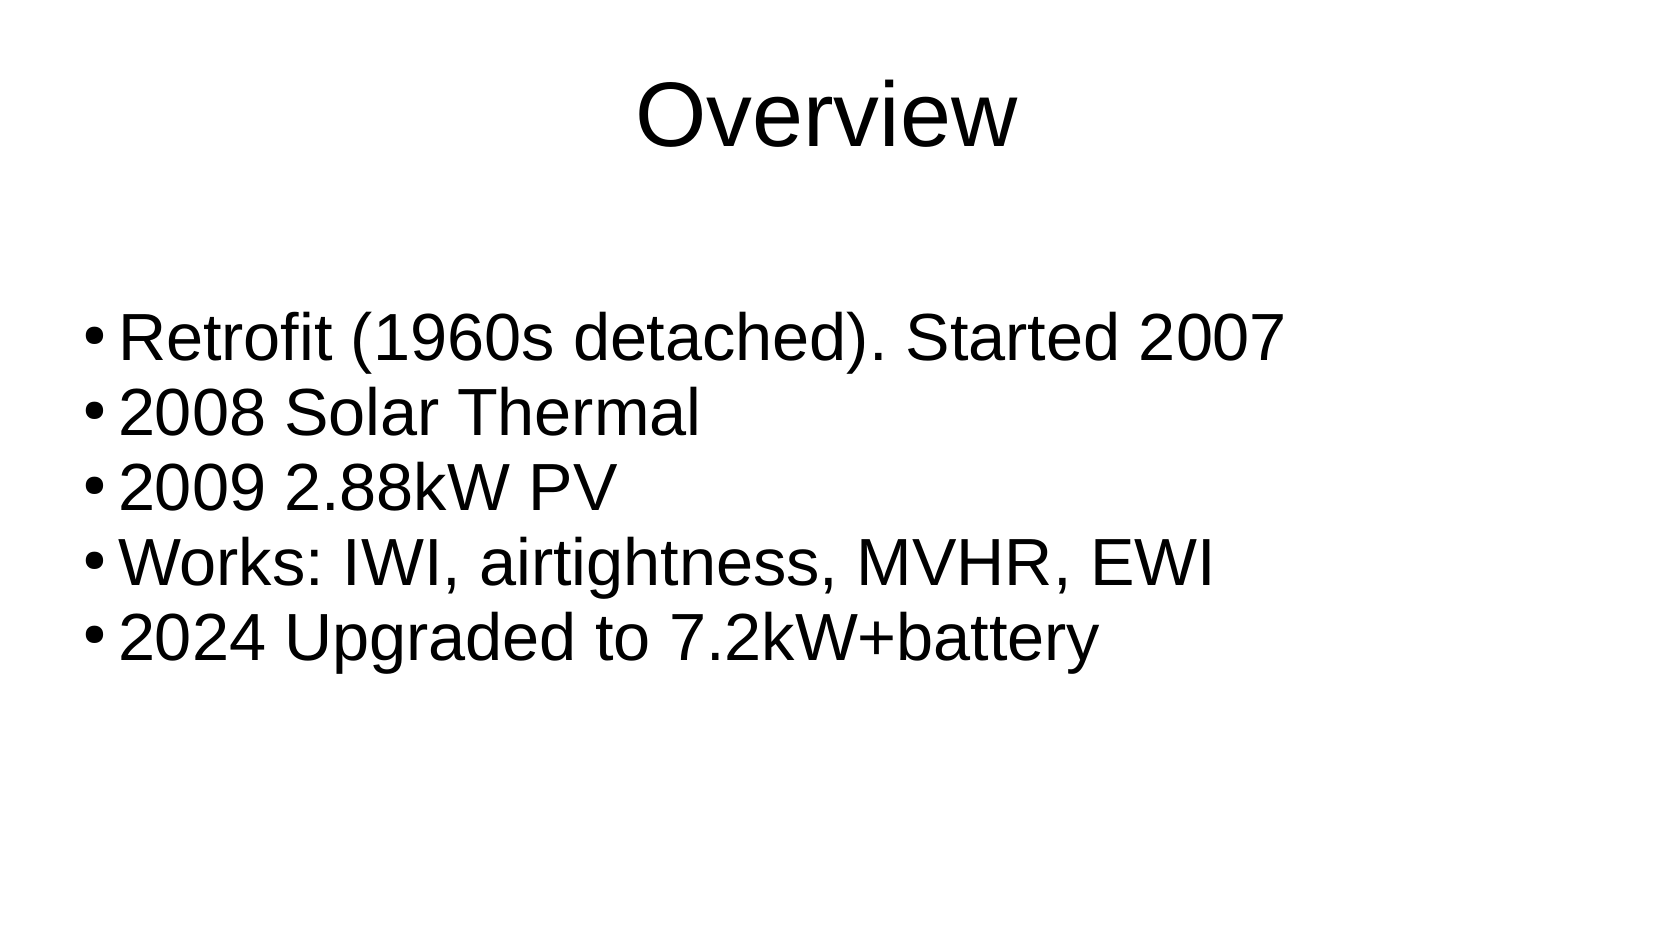

# Overview
Retrofit (1960s detached). Started 2007
2008 Solar Thermal
2009 2.88kW PV
Works: IWI, airtightness, MVHR, EWI
2024 Upgraded to 7.2kW+battery